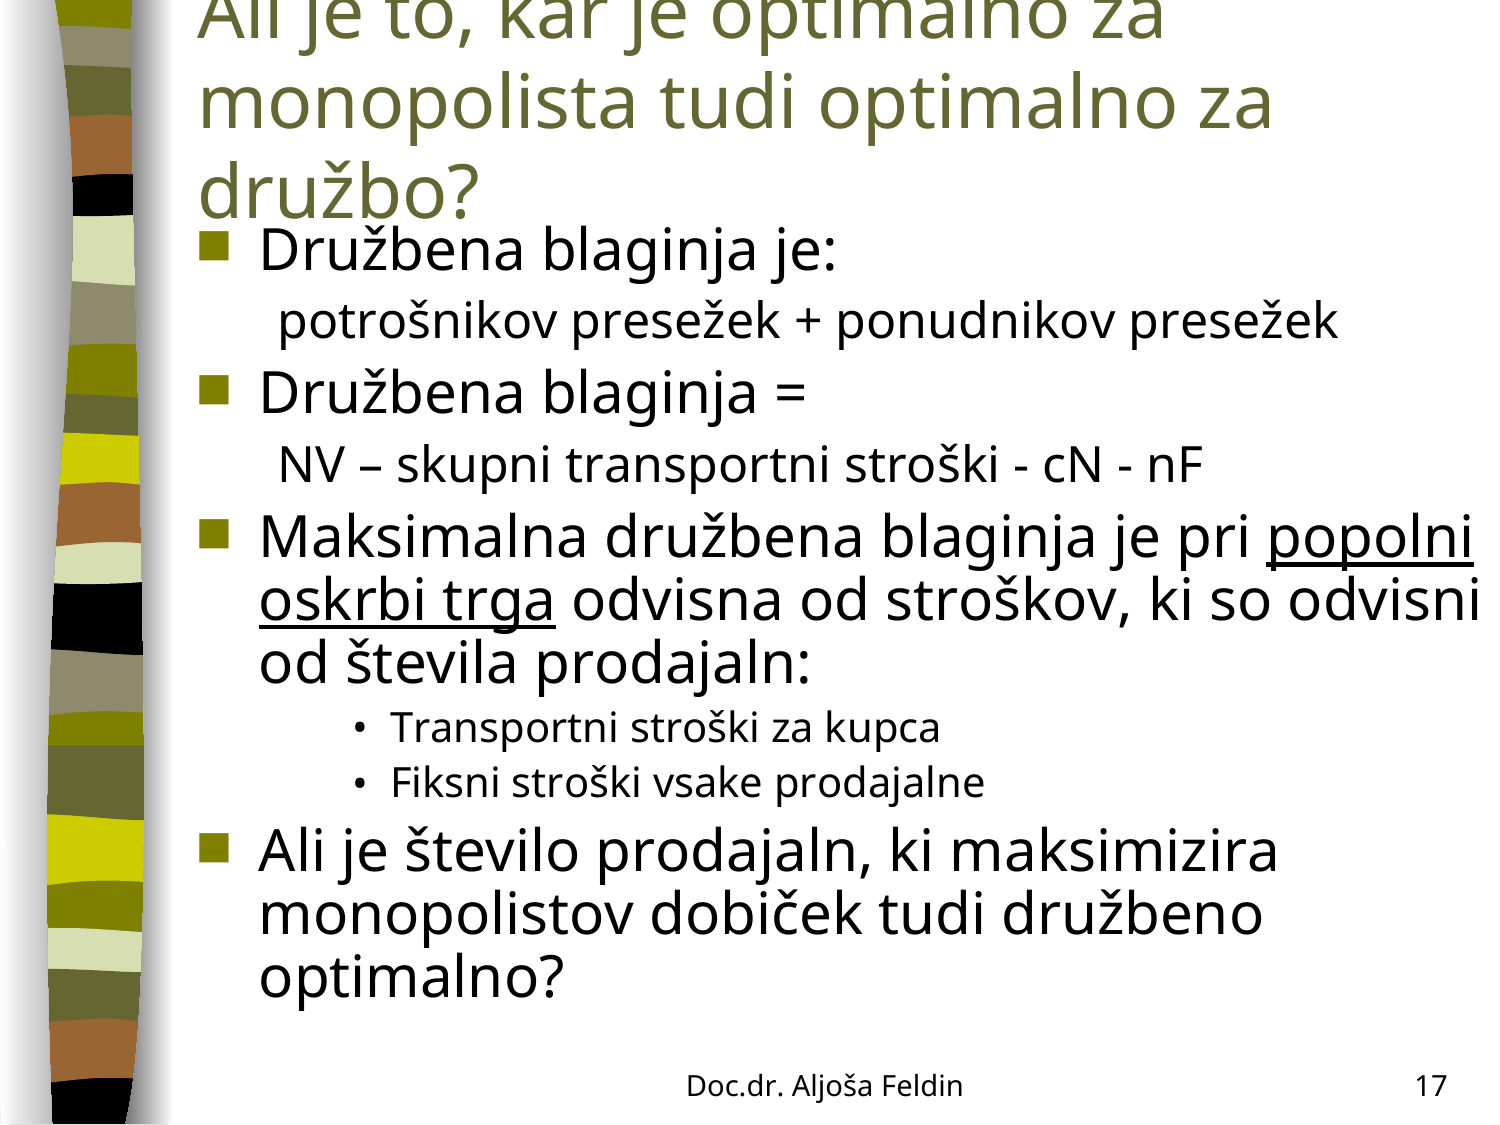

# Ali je to, kar je optimalno za monopolista tudi optimalno za družbo?
Družbena blaginja je:
potrošnikov presežek + ponudnikov presežek
Družbena blaginja =
NV – skupni transportni stroški - cN - nF
Maksimalna družbena blaginja je pri popolni oskrbi trga odvisna od stroškov, ki so odvisni od števila prodajaln:
Transportni stroški za kupca
Fiksni stroški vsake prodajalne
Ali je število prodajaln, ki maksimizira monopolistov dobiček tudi družbeno optimalno?
Doc.dr. Aljoša Feldin